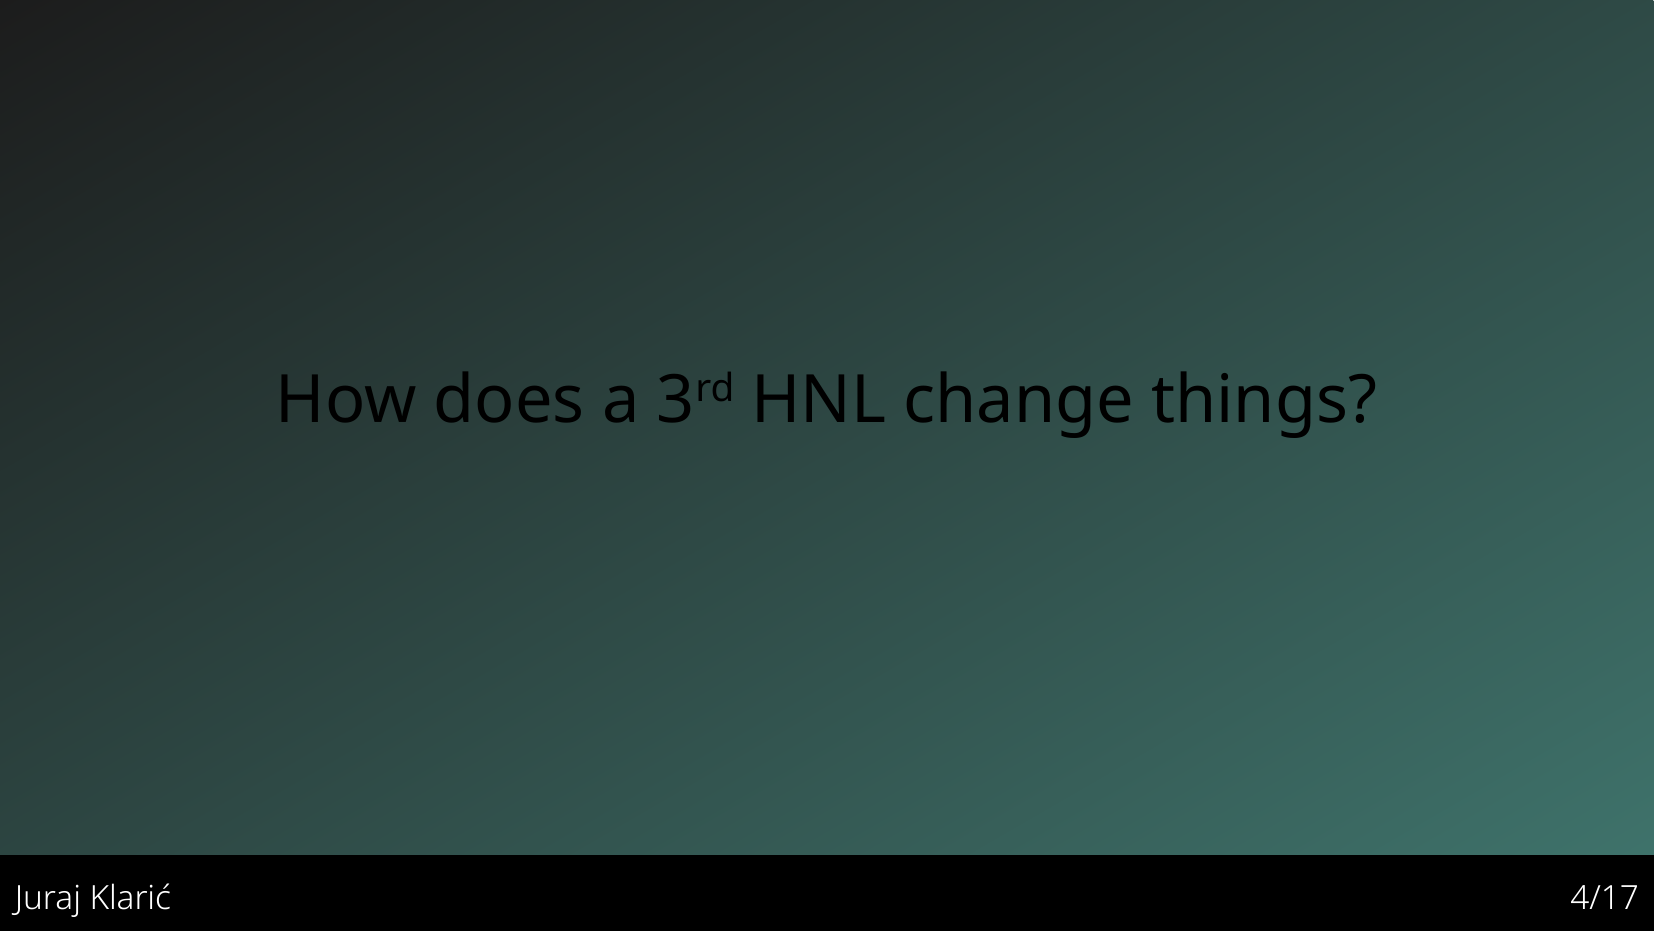

# How does a 3rd HNL change things?